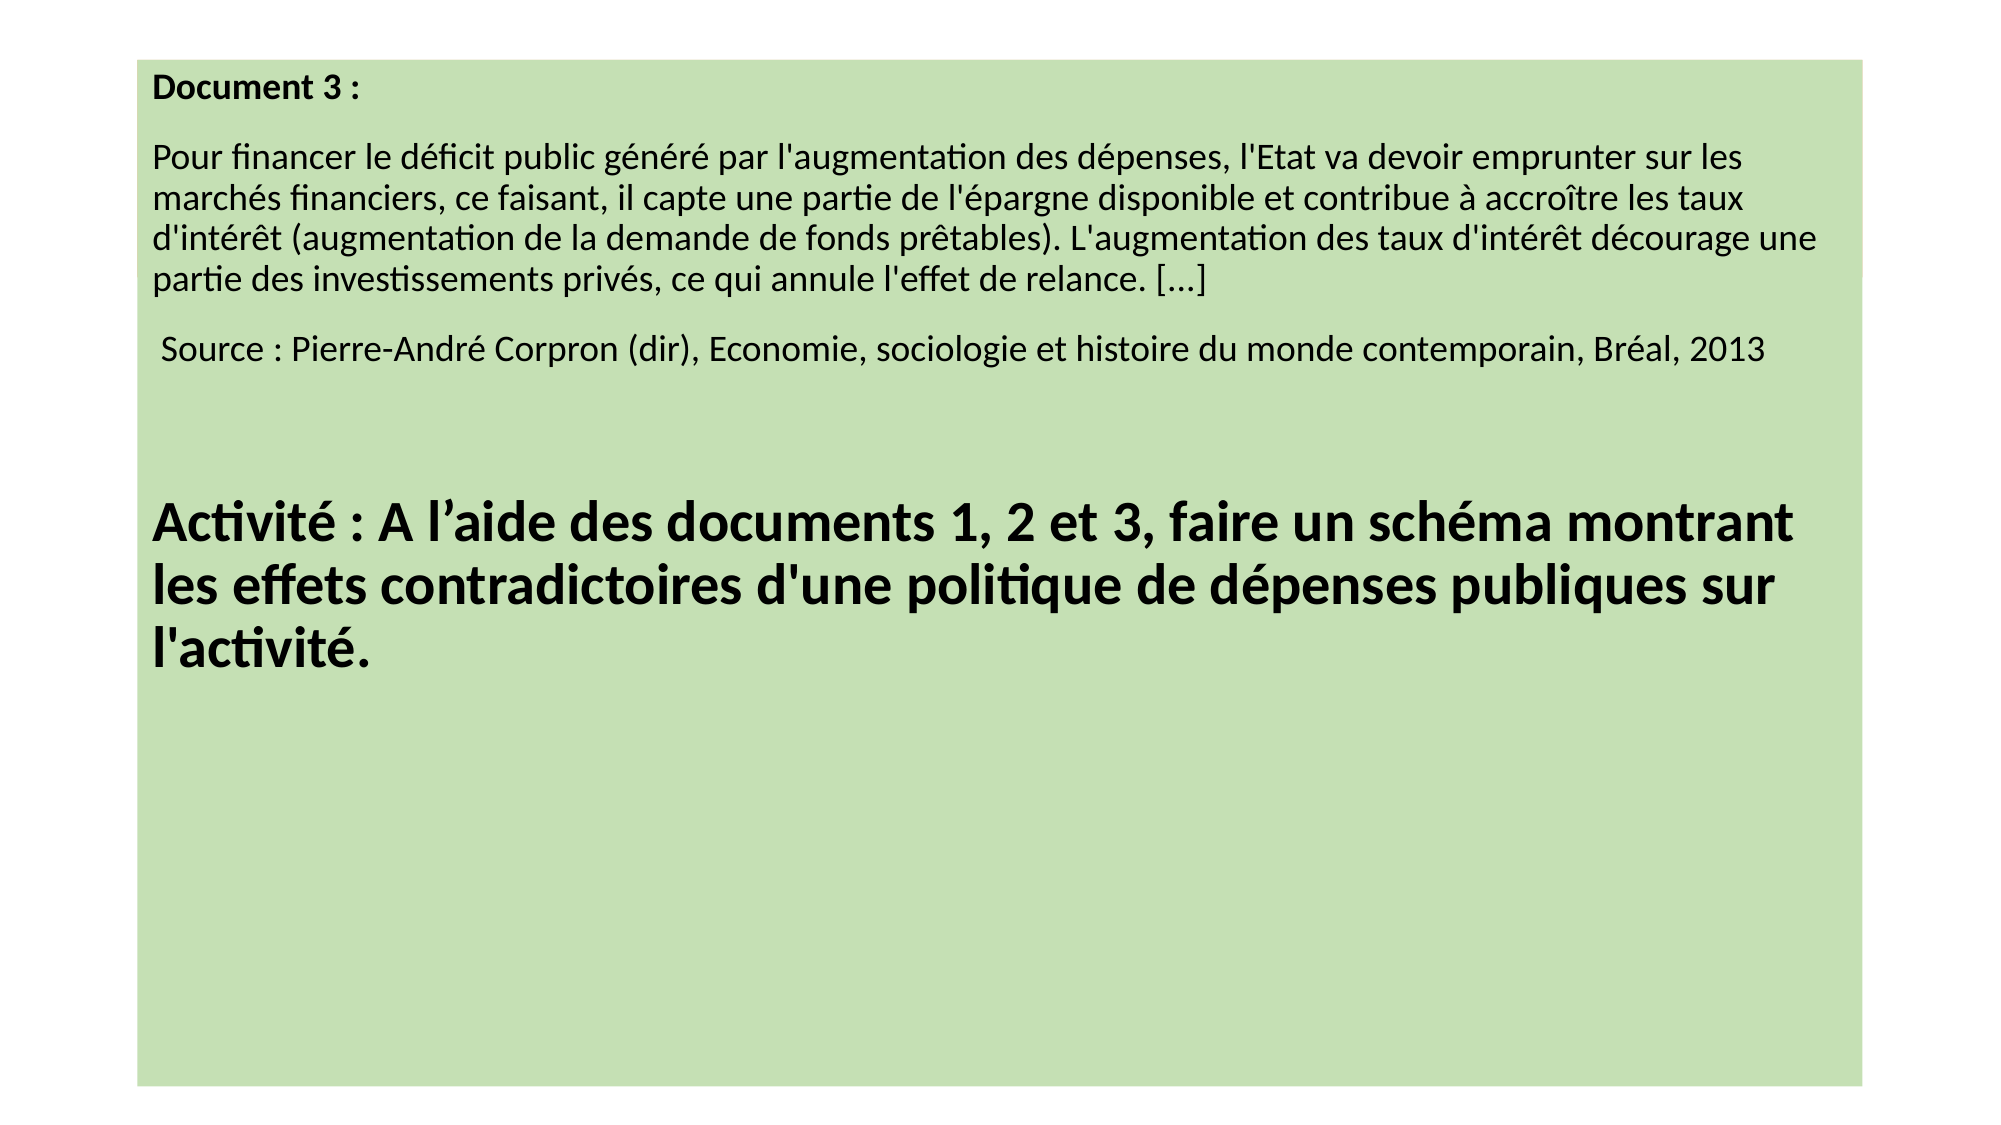

#
Document 3 :
Pour financer le déficit public généré par l'augmentation des dépenses, l'Etat va devoir emprunter sur les marchés financiers, ce faisant, il capte une partie de l'épargne disponible et contribue à accroître les taux d'intérêt (augmentation de la demande de fonds prêtables). L'augmentation des taux d'intérêt décourage une partie des investissements privés, ce qui annule l'effet de relance. [...]
 Source : Pierre-André Corpron (dir), Economie, sociologie et histoire du monde contemporain, Bréal, 2013
Activité : A l’aide des documents 1, 2 et 3, faire un schéma montrant les effets contradictoires d'une politique de dépenses publiques sur l'activité.